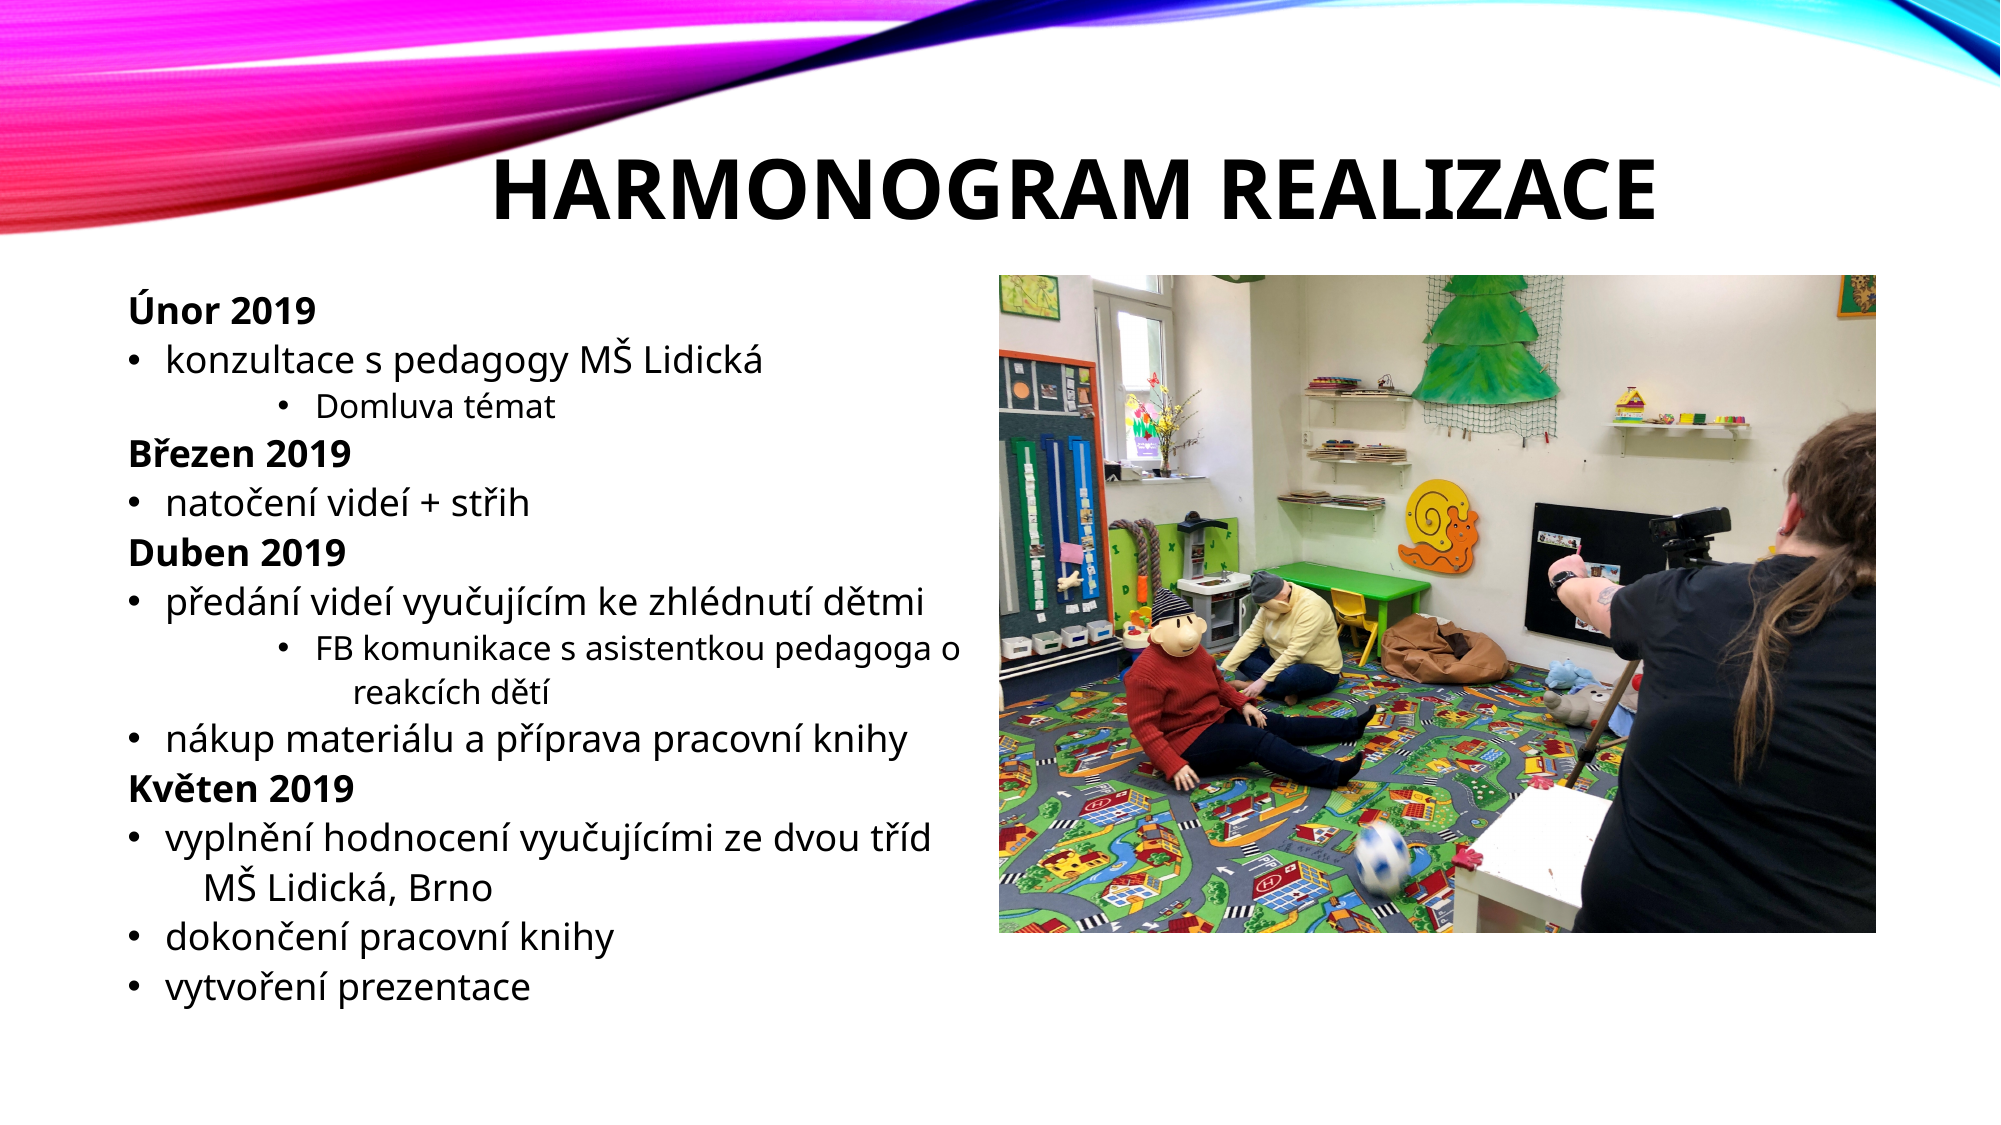

# Harmonogram realizace
Únor 2019
konzultace s pedagogy MŠ Lidická
Domluva témat
Březen 2019
natočení videí + střih
Duben 2019
předání videí vyučujícím ke zhlédnutí dětmi
FB komunikace s asistentkou pedagoga o reakcích dětí
nákup materiálu a příprava pracovní knihy
Květen 2019
vyplnění hodnocení vyučujícími ze dvou tříd MŠ Lidická, Brno
dokončení pracovní knihy
vytvoření prezentace